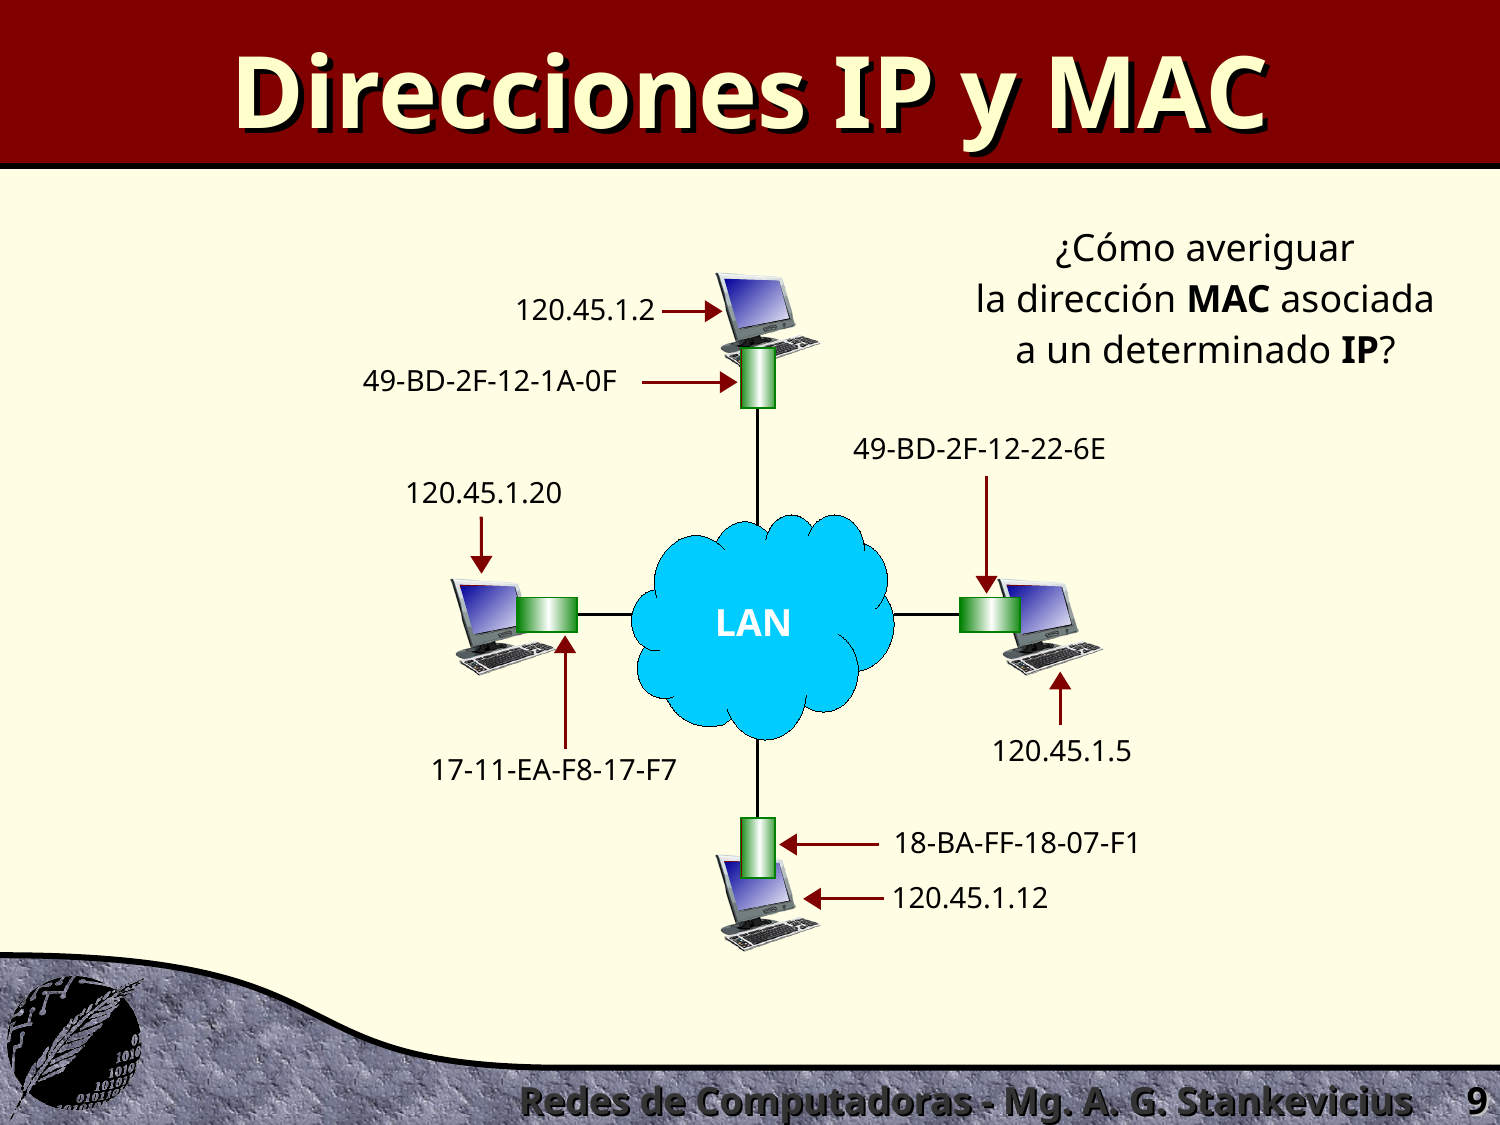

# Direcciones IP y MAC
¿Cómo averiguar
la dirección MAC asociada
a un determinado IP?
120.45.1.2
49-BD-2F-12-1A-0F
49-BD-2F-12-22-6E
120.45.1.20
LAN
120.45.1.5
17-11-EA-F8-17-F7
18-BA-FF-18-07-F1
120.45.1.12
9